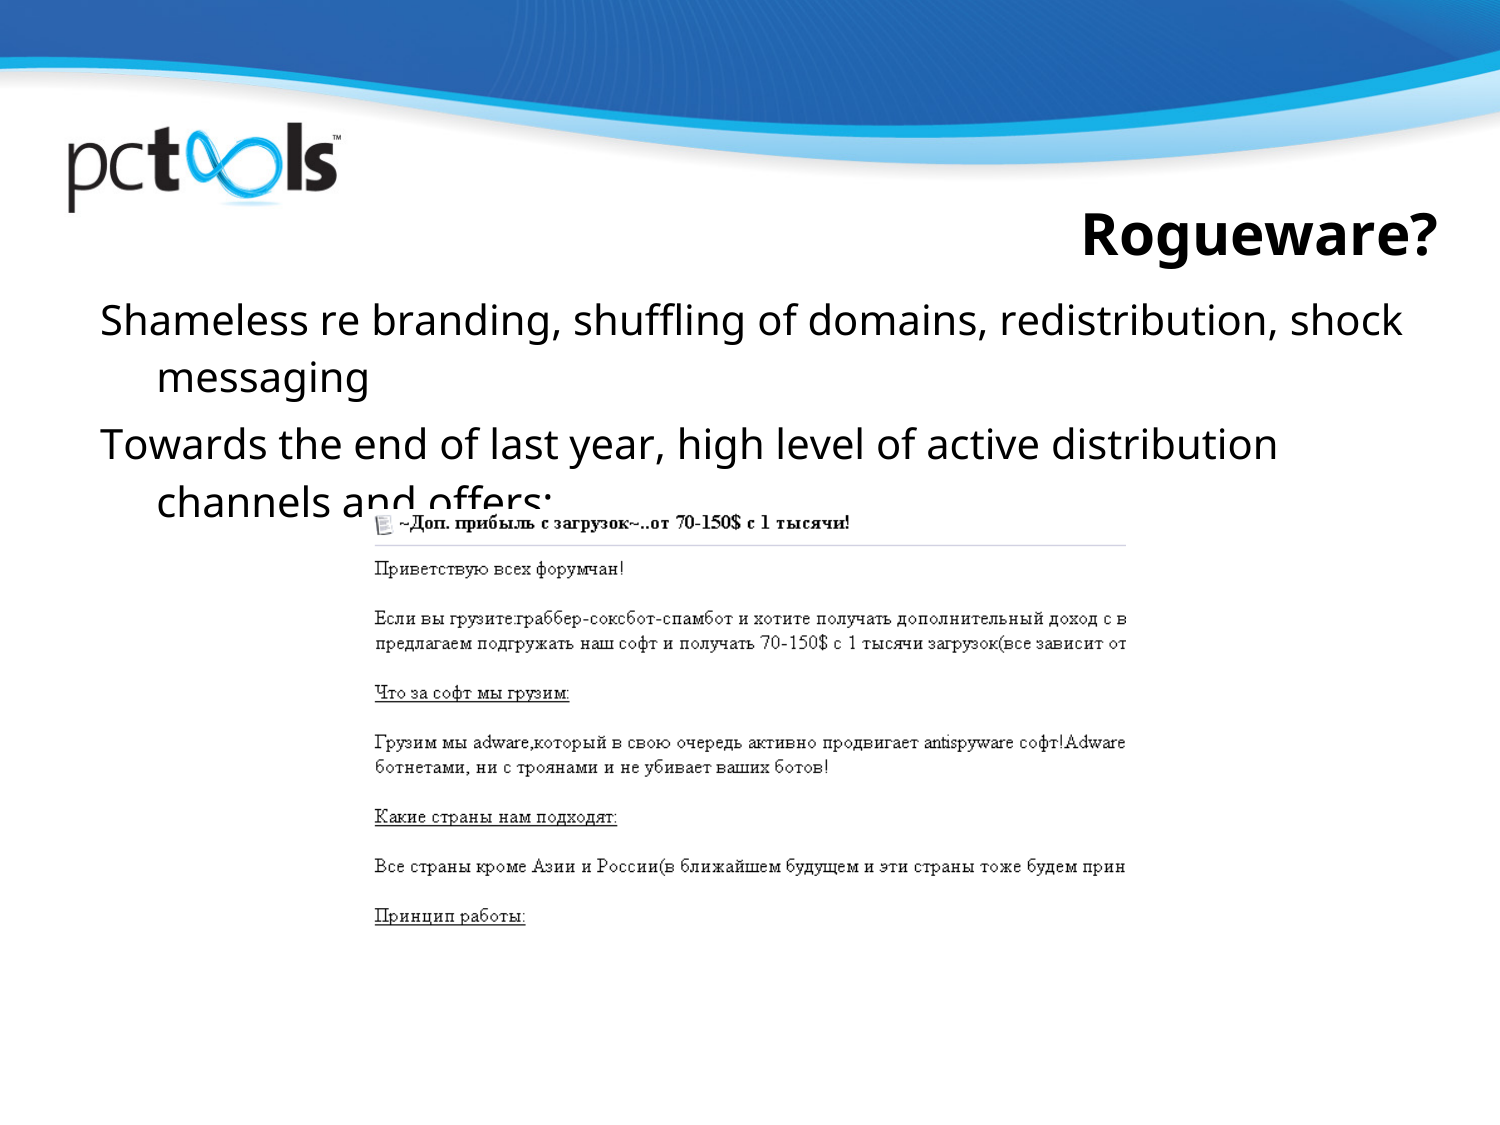

# Rogueware?
Shameless re branding, shuffling of domains, redistribution, shock messaging
Towards the end of last year, high level of active distribution channels and offers: